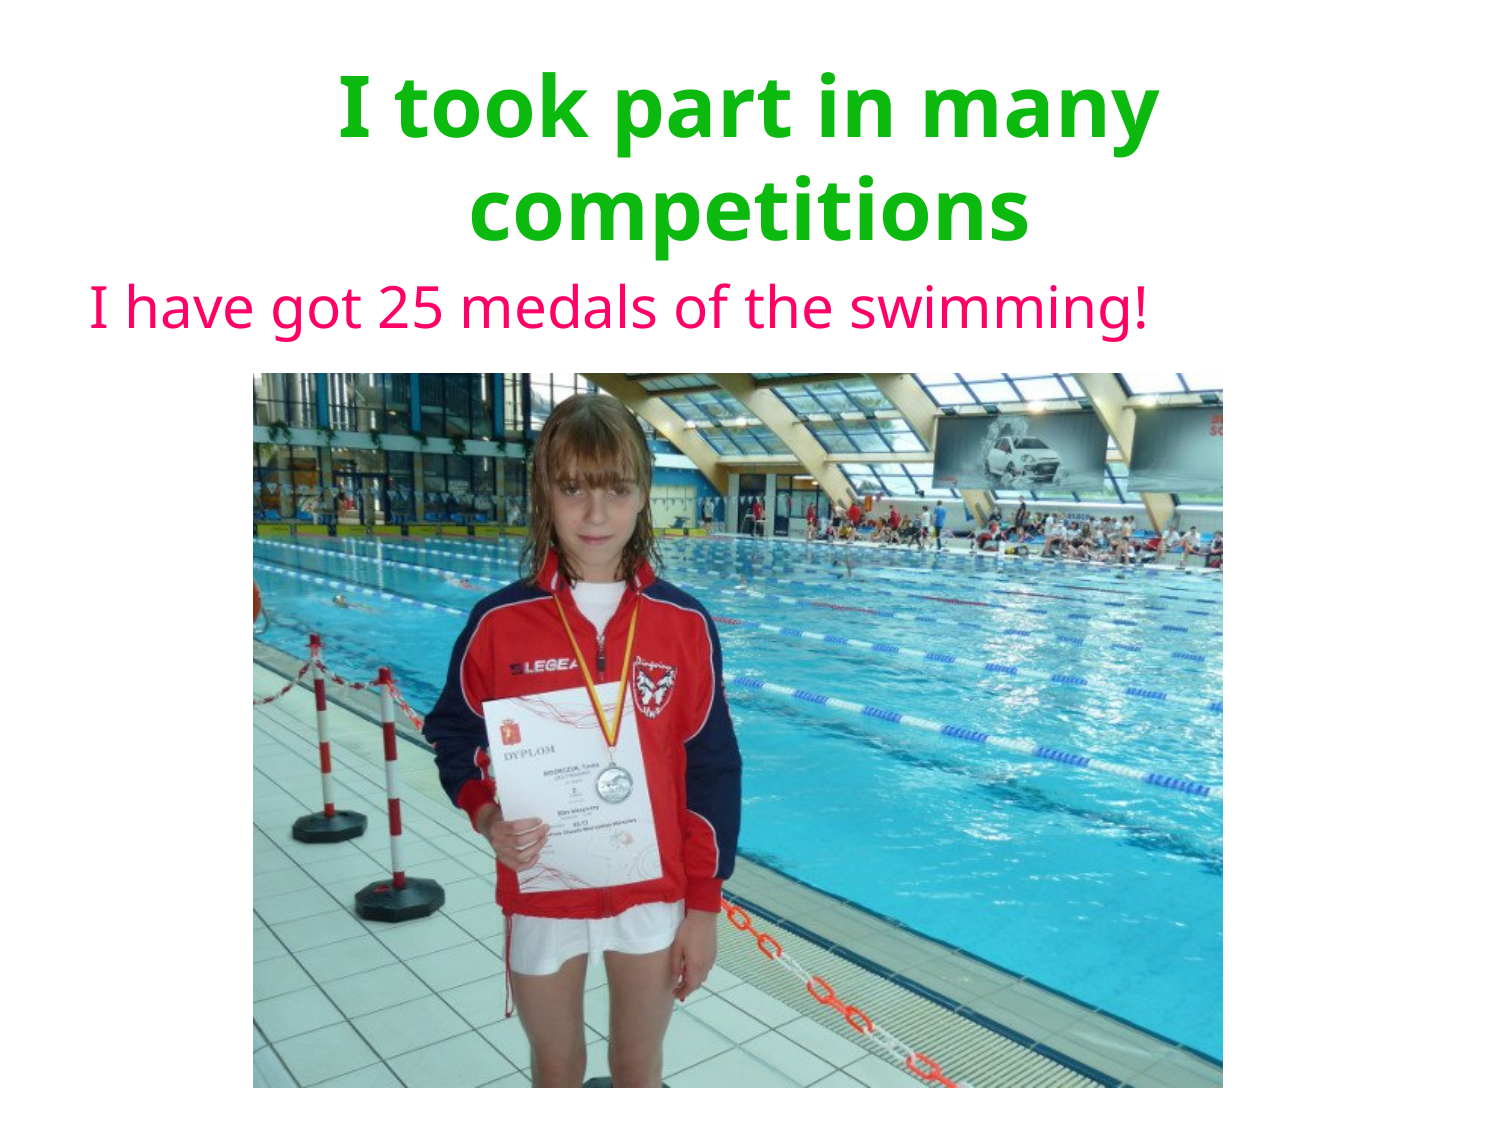

# I took part in many competitions
I have got 25 medals of the swimming!